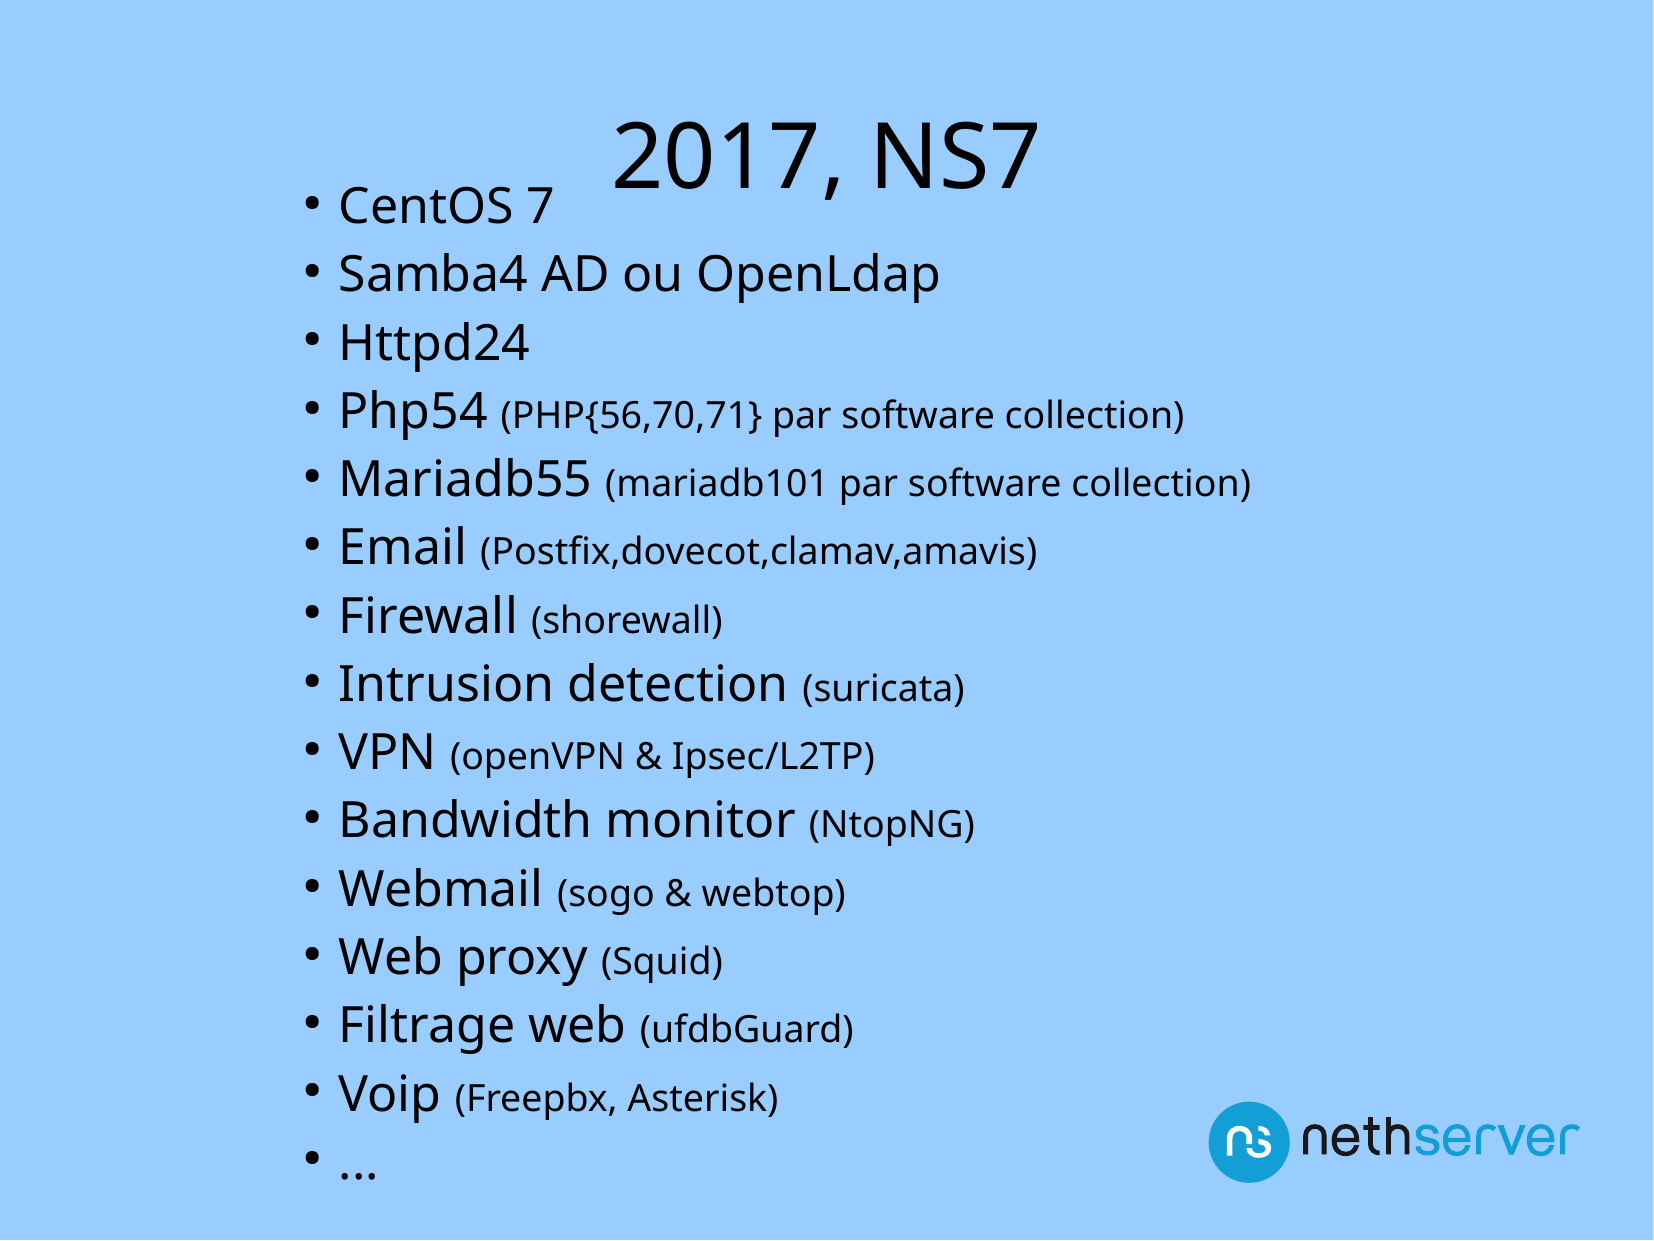

# 2017, NS7
CentOS 7
Samba4 AD ou OpenLdap
Httpd24
Php54 (PHP{56,70,71} par software collection)
Mariadb55 (mariadb101 par software collection)
Email (Postfix,dovecot,clamav,amavis)
Firewall (shorewall)
Intrusion detection (suricata)
VPN (openVPN & Ipsec/L2TP)
Bandwidth monitor (NtopNG)
Webmail (sogo & webtop)
Web proxy (Squid)
Filtrage web (ufdbGuard)
Voip (Freepbx, Asterisk)
...